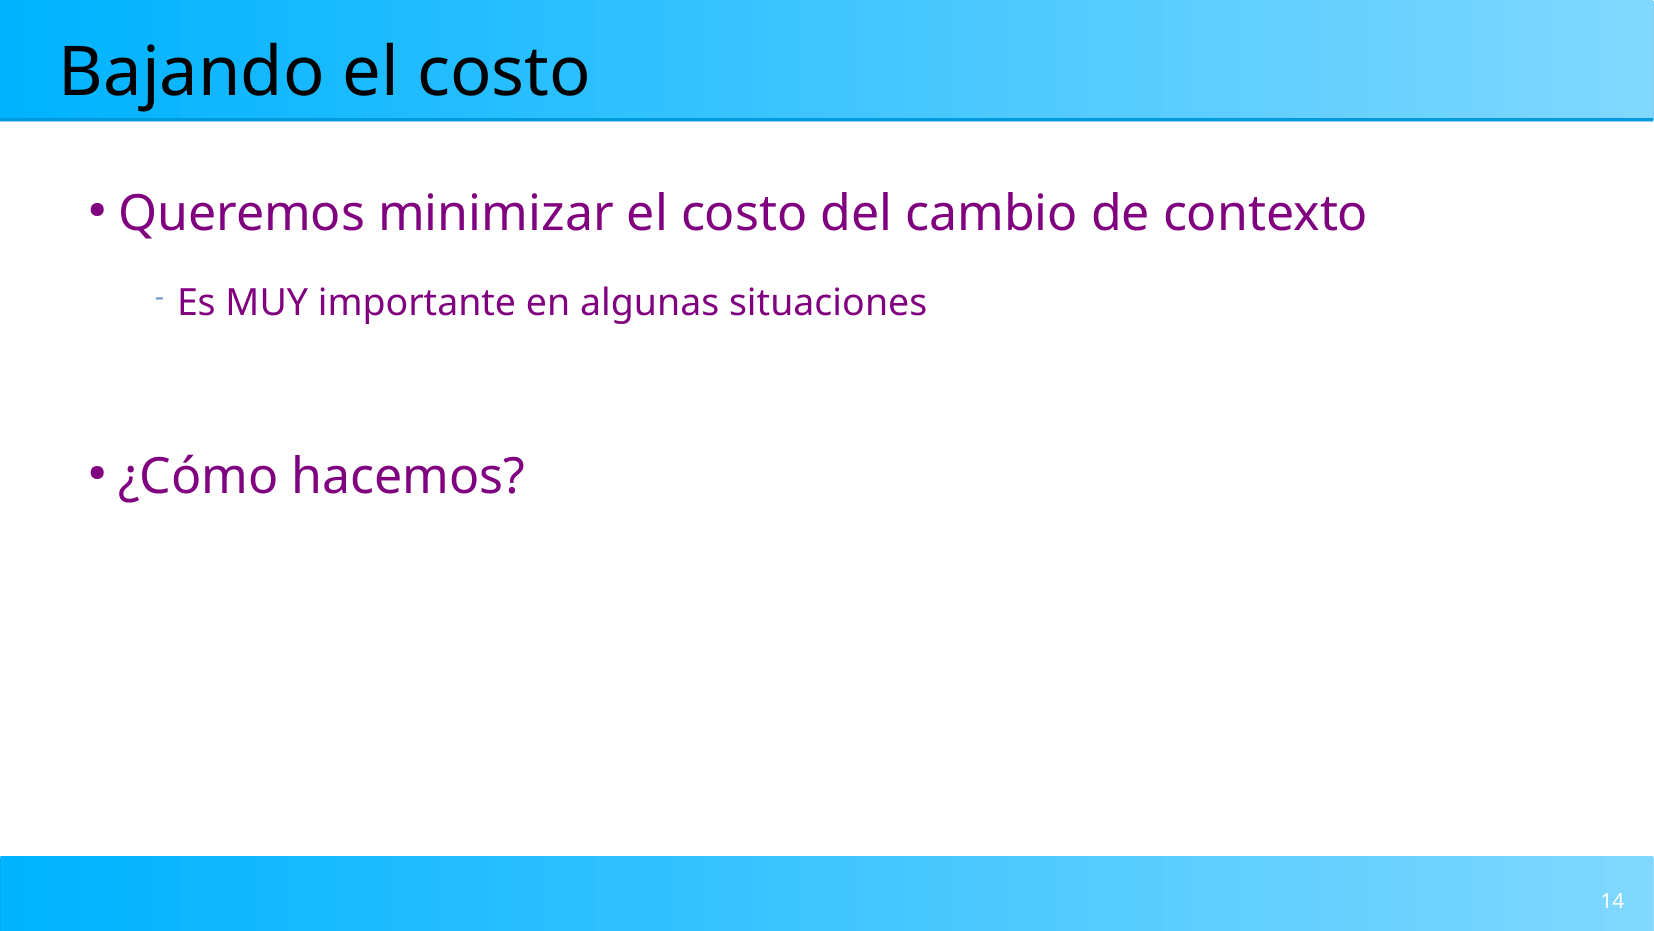

# Bajando el costo
Queremos minimizar el costo del cambio de contexto
Es MUY importante en algunas situaciones
¿Cómo hacemos?
14